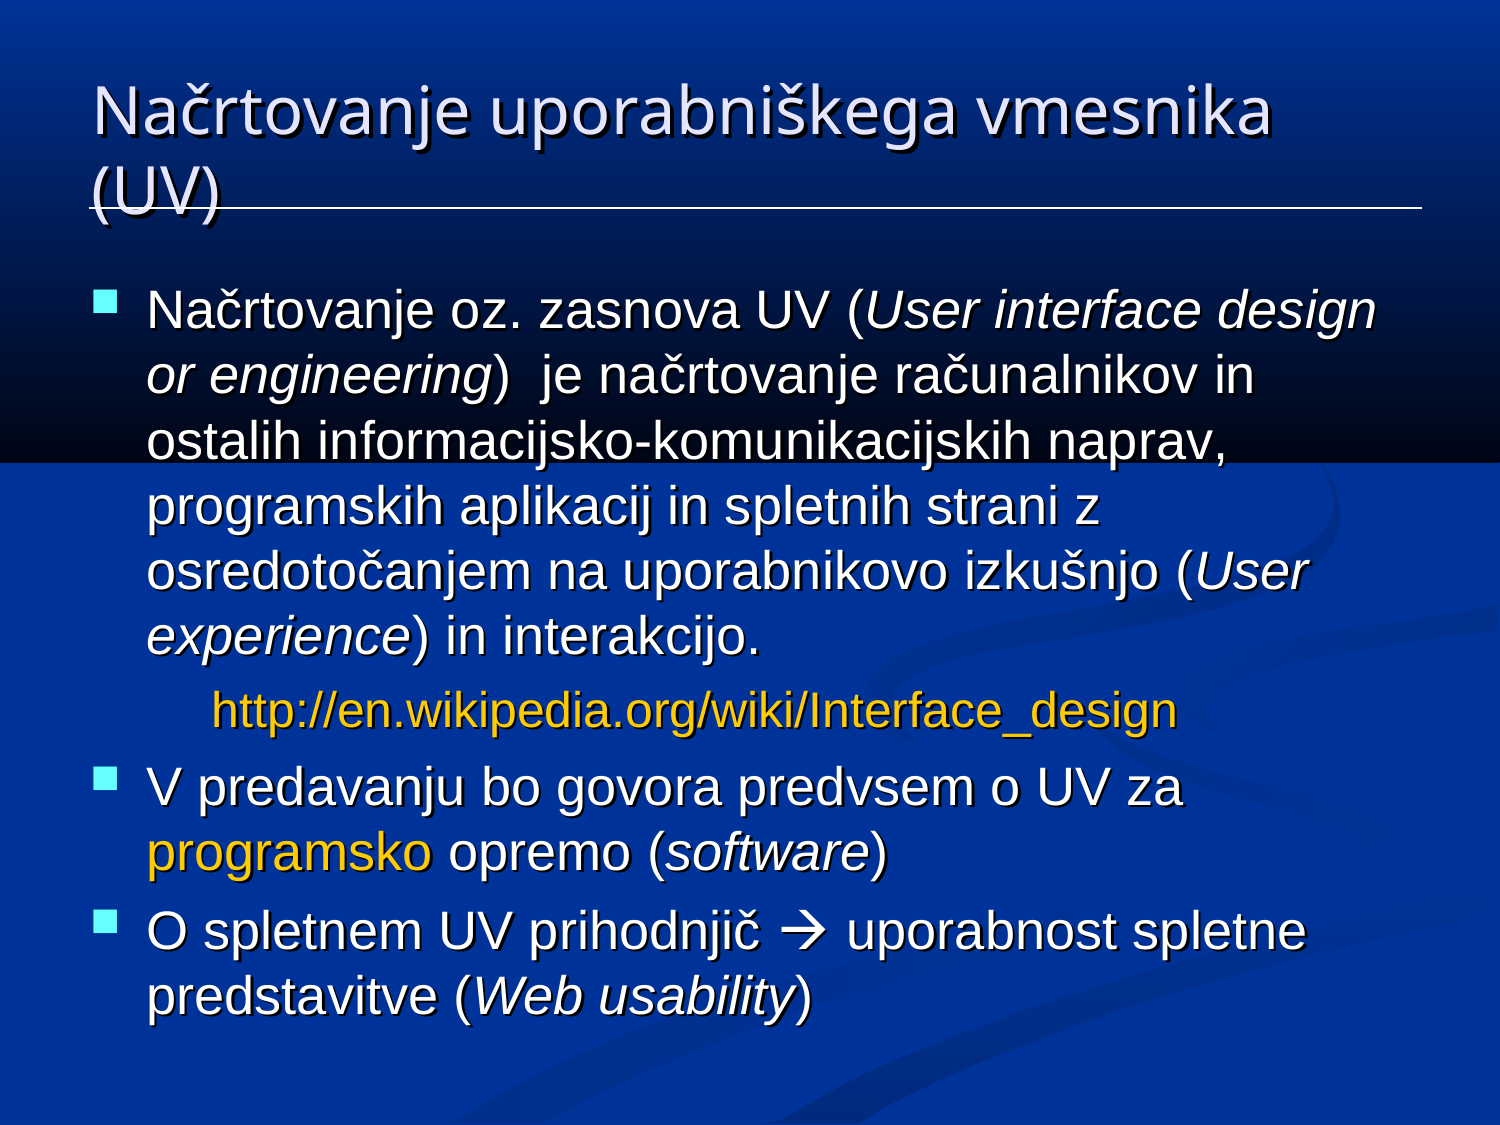

Načrtovanje uporabniškega vmesnika (UV)
# Načrtovanje oz. zasnova UV (User interface design or engineering) je načrtovanje računalnikov in ostalih informacijsko-komunikacijskih naprav, programskih aplikacij in spletnih strani z osredotočanjem na uporabnikovo izkušnjo (User experience) in interakcijo.
	http://en.wikipedia.org/wiki/Interface_design
V predavanju bo govora predvsem o UV za programsko opremo (software)
O spletnem UV prihodnjič  uporabnost spletne predstavitve (Web usability)